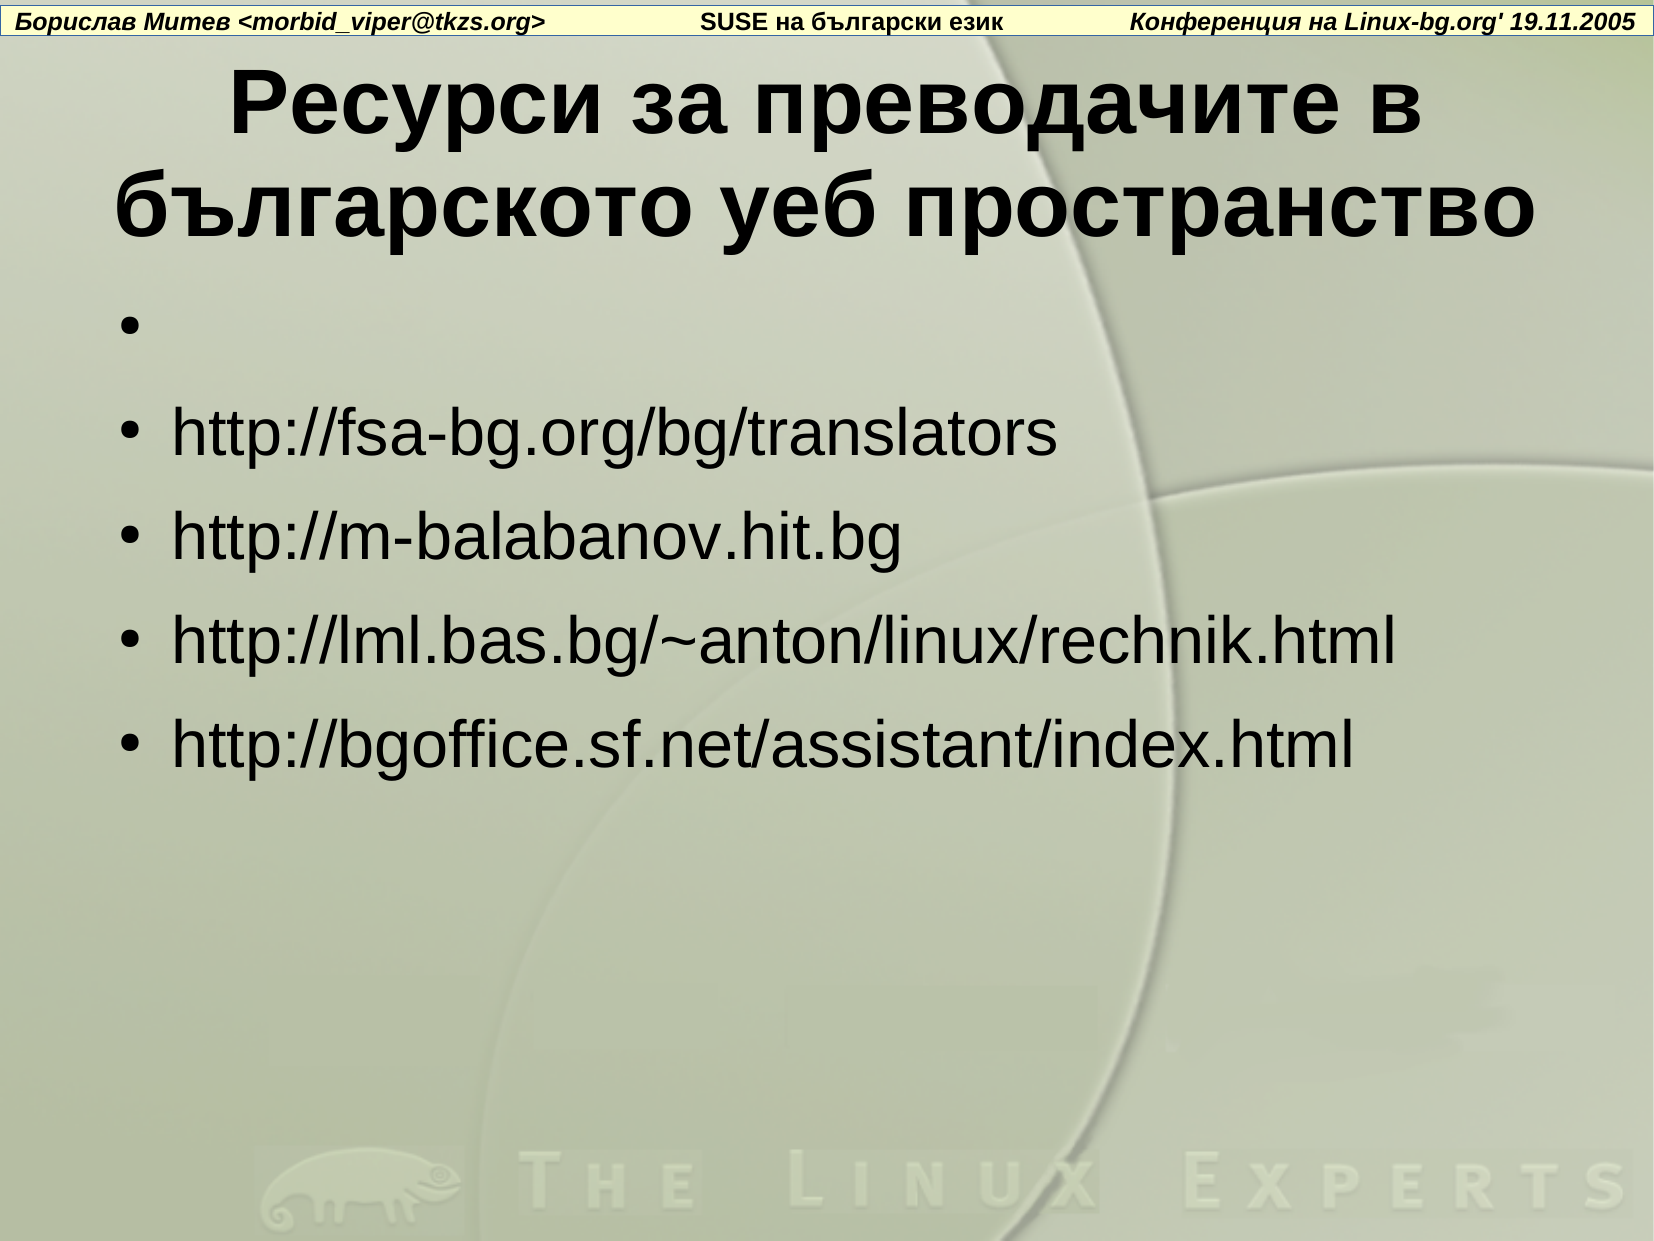

# Ресурси за преводачите в българското уеб пространство
http://fsa-bg.org/bg/translators
http://m-balabanov.hit.bg
http://lml.bas.bg/~anton/linux/rechnik.html
http://bgoffice.sf.net/assistant/index.html